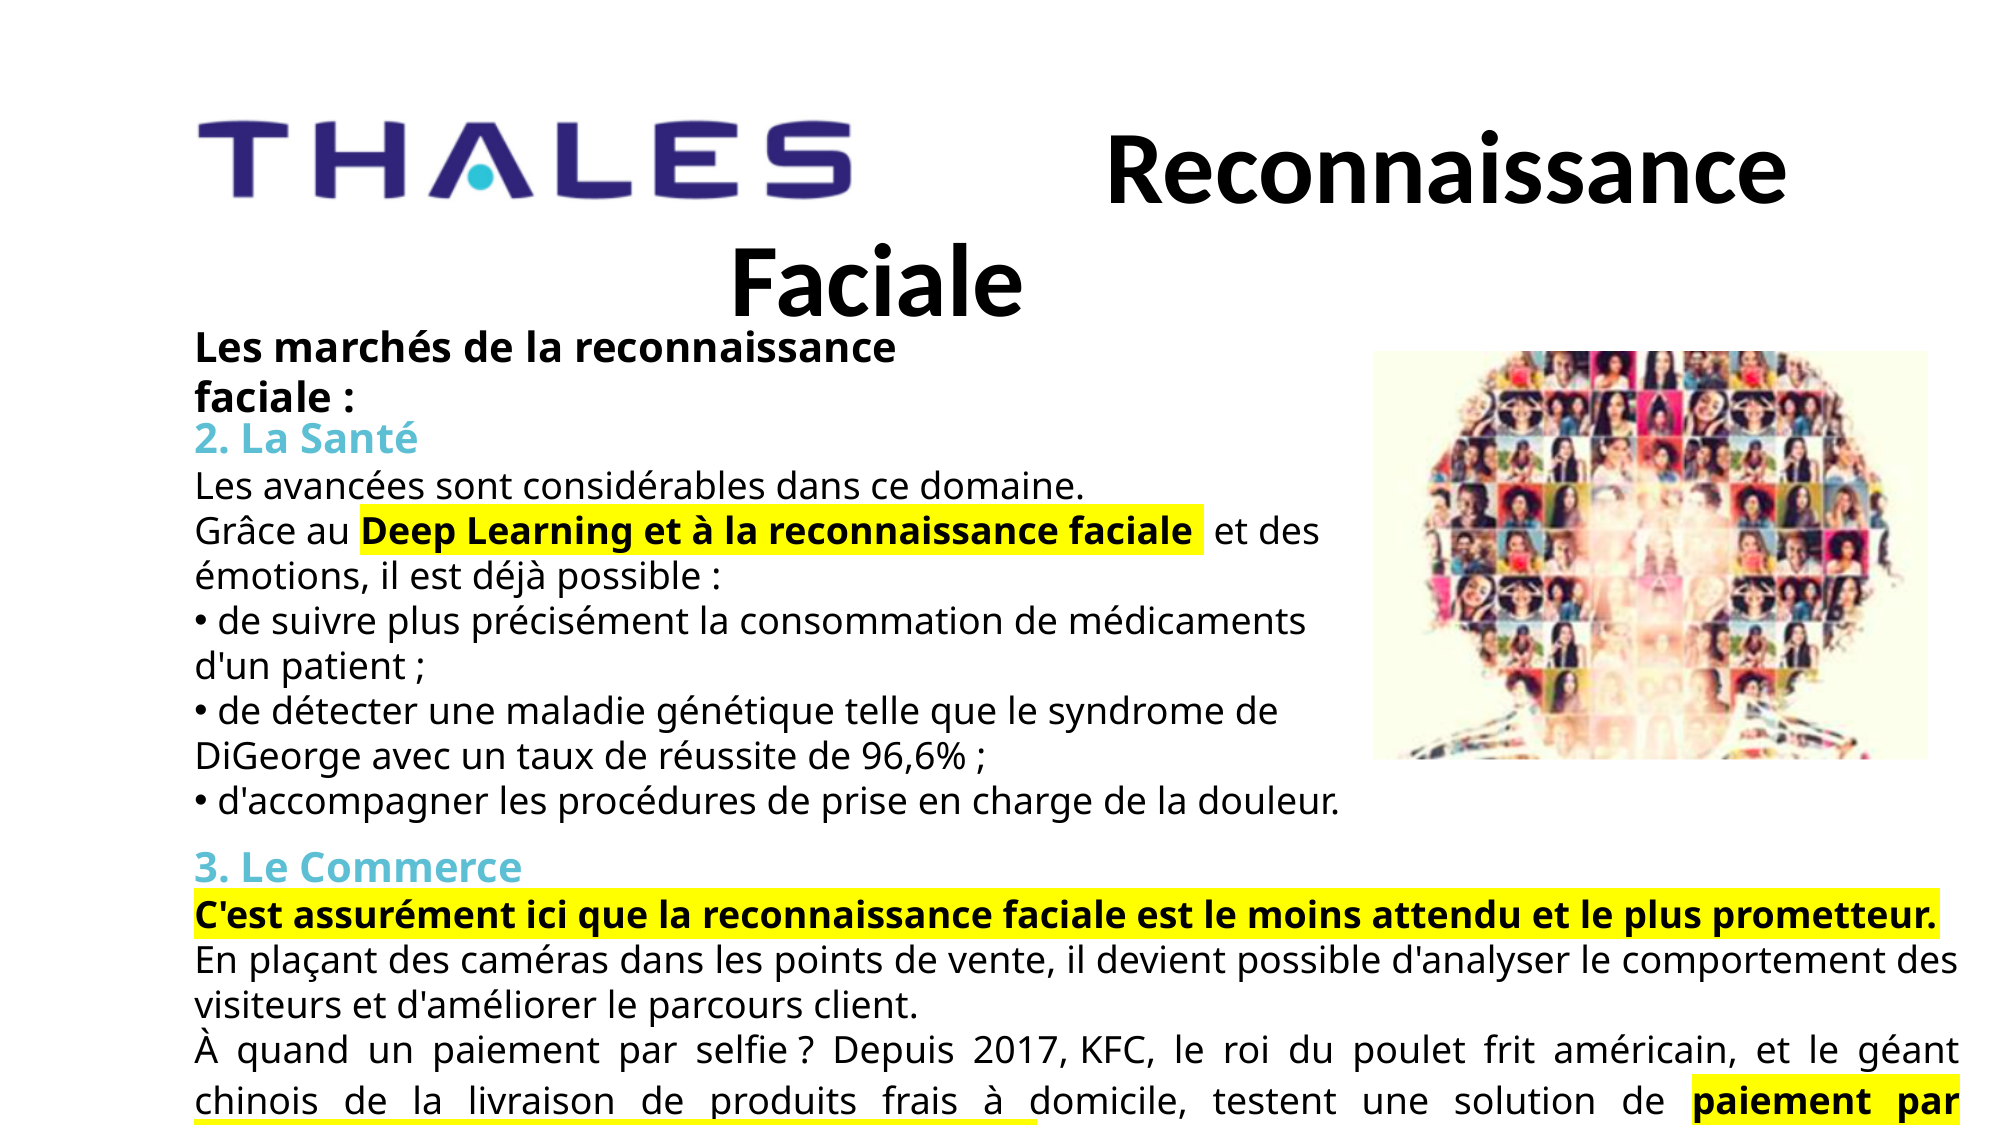

# Reconnaissance Faciale
Les marchés de la reconnaissance faciale : ​​​
2. La Santé
Les avancées sont considérables dans ce domaine.
Grâce au Deep Learning et à la reconnaissance faciale et des émotions, il est déjà possible :
 de suivre plus précisément la consommation de médicaments d'un patient ;
 de détecter une maladie génétique telle que le syndrome de DiGeorge avec un taux de réussite de 96,6% ;
 d'accompagner les procédures de prise en charge de la douleur.​
3. Le Commerce
C'est assurément ici que la reconnaissance faciale est le moins attendu et le plus prometteur.
En plaçant des caméras dans les points de vente, il devient possible d'analyser le comportement des visiteurs et d'améliorer le parcours client.
​À quand un paiement par selfie ? Depuis 2017, KFC, le roi du poulet frit américain, et le géant chinois de la livraison de produits frais à domicile, testent une solution de paiement par reconnaissance faciale à Hangzhou en Chine.